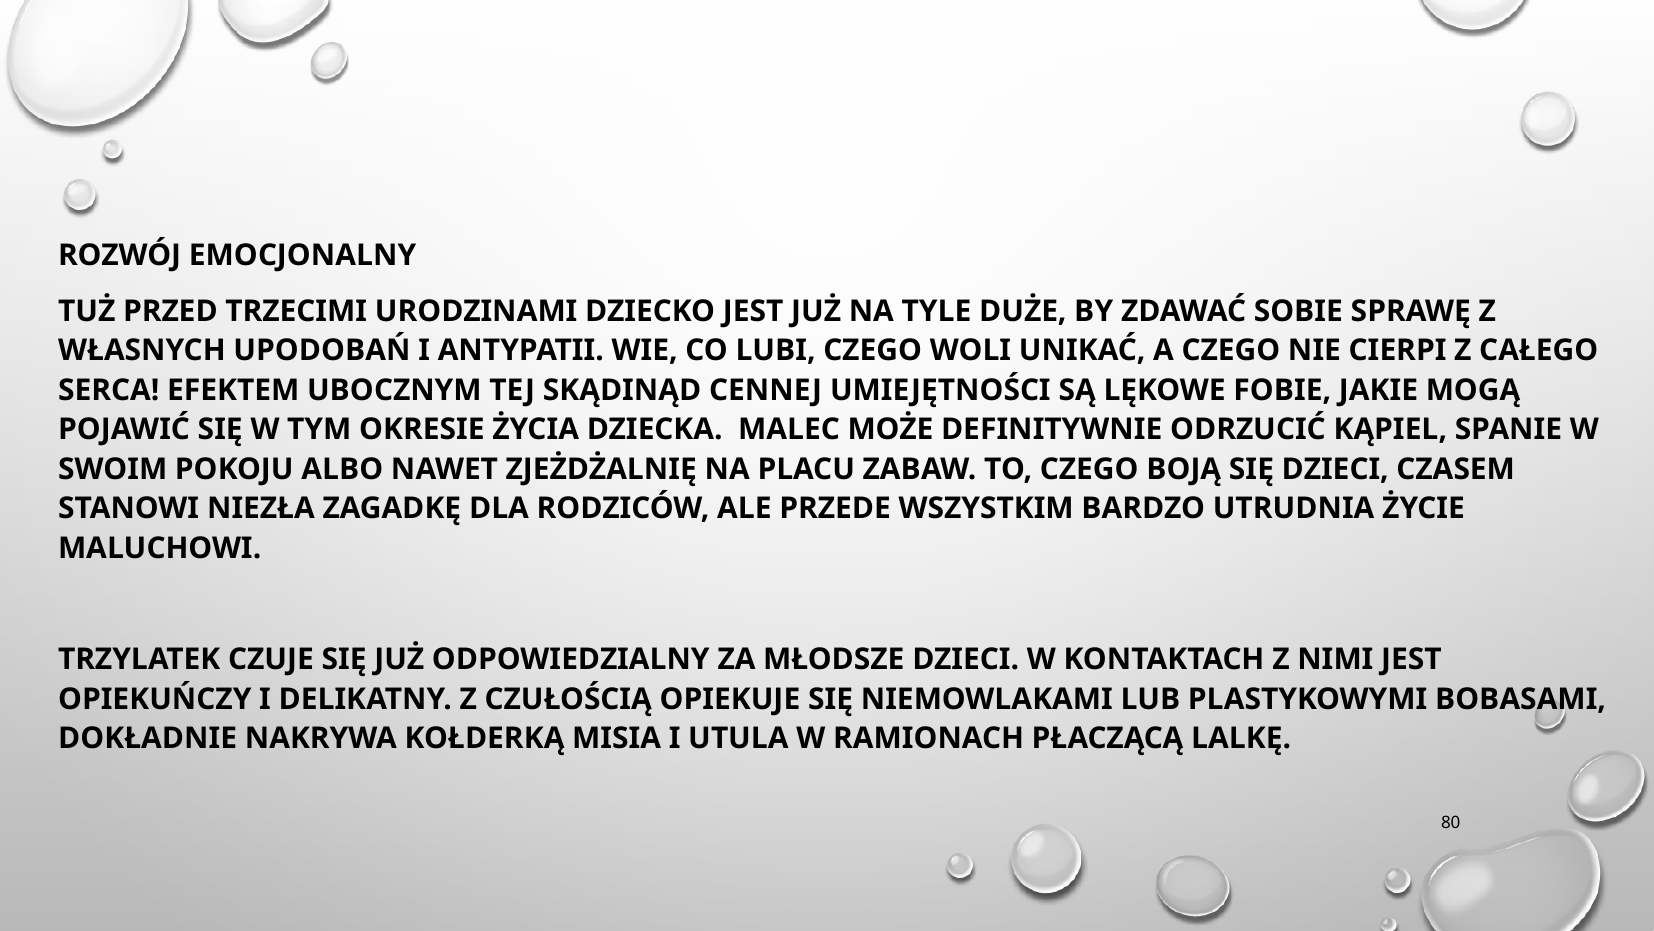

# Rozwój emocjonalny
Tuż przed trzecimi urodzinami dziecko jest już na tyle duże, by zdawać sobie sprawę z własnych upodobań i antypatii. Wie, co lubi, czego woli unikać, a czego nie cierpi z całego serca! Efektem ubocznym tej skądinąd cennej umiejętności są lękowe fobie, jakie mogą pojawić się w tym okresie życia dziecka. Malec może definitywnie odrzucić kąpiel, spanie w swoim pokoju albo nawet zjeżdżalnię na placu zabaw. To, czego boją się dzieci, czasem stanowi niezła zagadkę dla rodziców, ale przede wszystkim bardzo utrudnia życie maluchowi.
Trzylatek czuje się już odpowiedzialny za młodsze dzieci. W kontaktach z nimi jest opiekuńczy i delikatny. Z czułością opiekuje się niemowlakami lub plastykowymi bobasami, dokładnie nakrywa kołderką misia i utula w ramionach płaczącą lalkę.